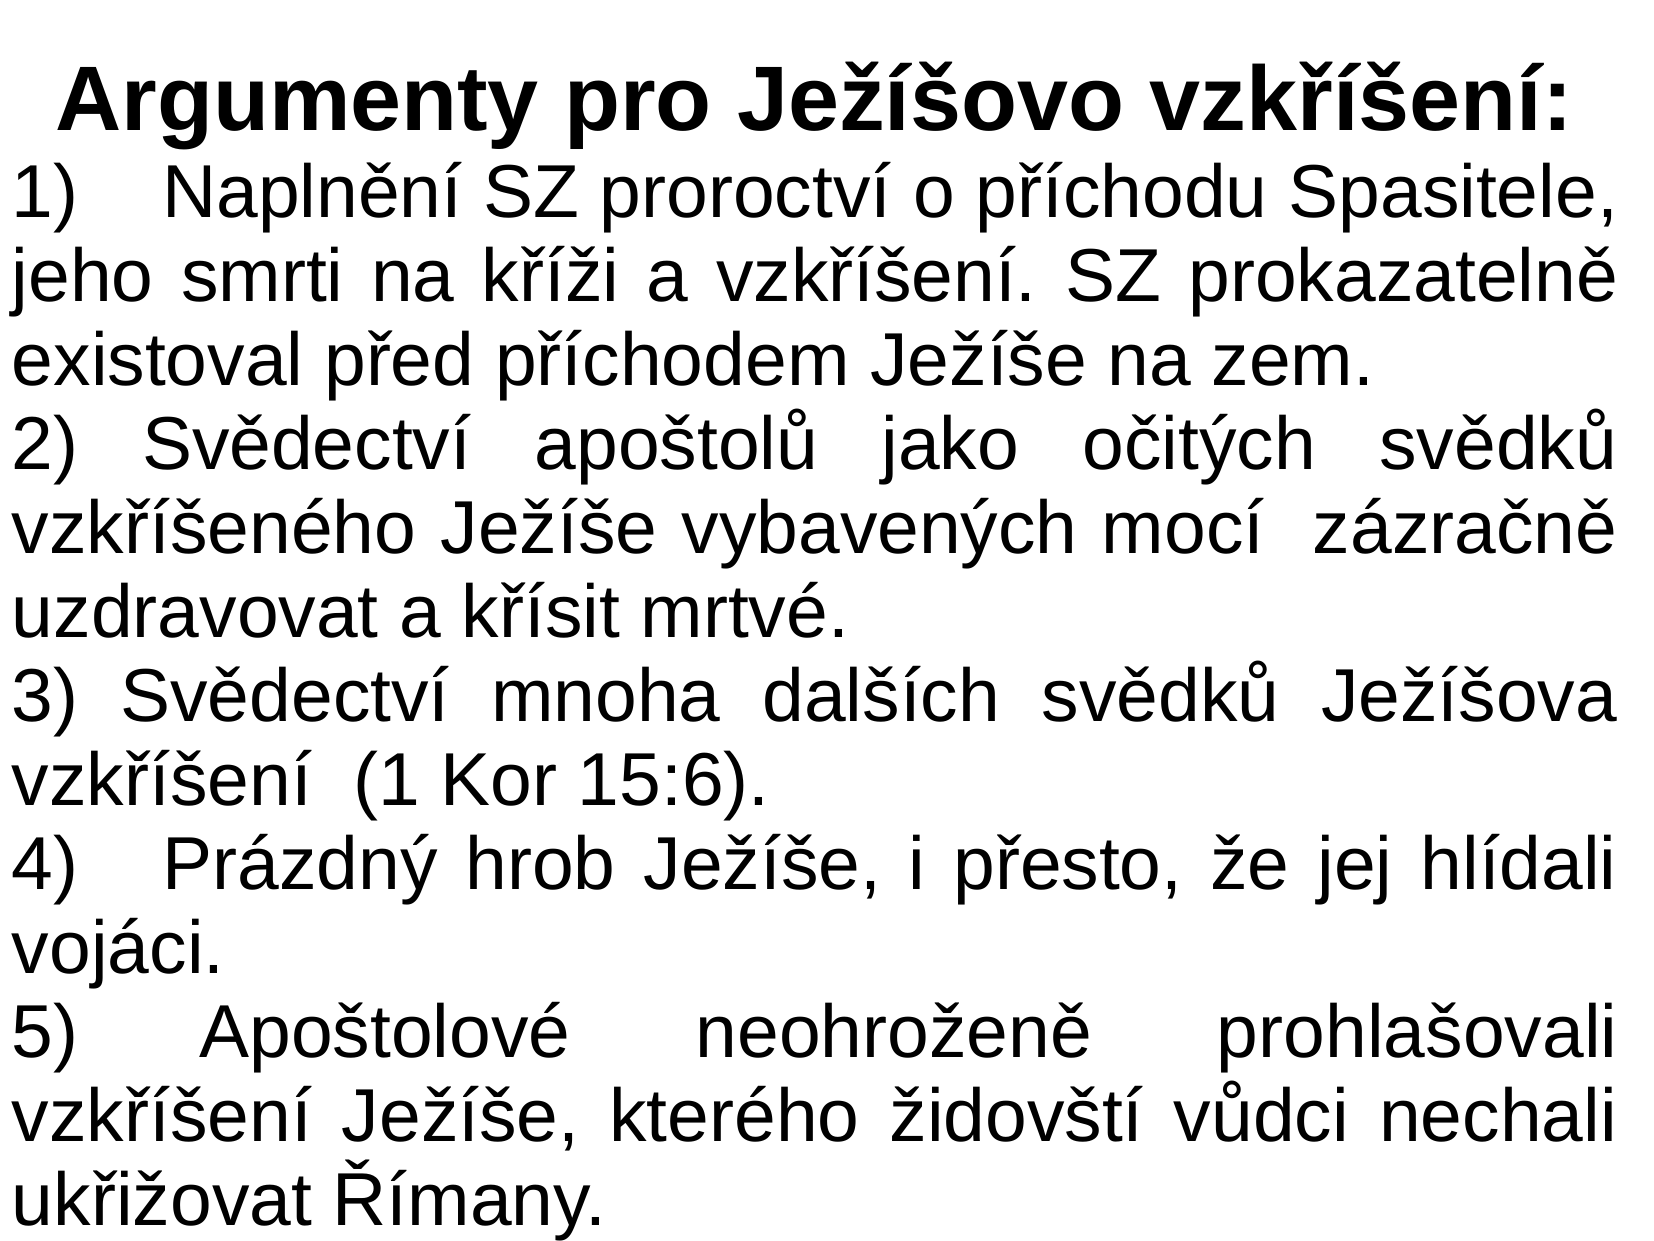

Argumenty pro Ježíšovo vzkříšení:
1) Naplnění SZ proroctví o příchodu Spasitele, jeho smrti na kříži a vzkříšení. SZ prokazatelně existoval před příchodem Ježíše na zem.
2) Svědectví apoštolů jako očitých svědků vzkříšeného Ježíše vybavených mocí zázračně uzdravovat a křísit mrtvé.
3) Svědectví mnoha dalších svědků Ježíšova vzkříšení (1 Kor 15:6).
4) Prázdný hrob Ježíše, i přesto, že jej hlídali vojáci.
5) Apoštolové neohroženě prohlašovali vzkříšení Ježíše, kterého židovští vůdci nechali ukřižovat Římany.
#